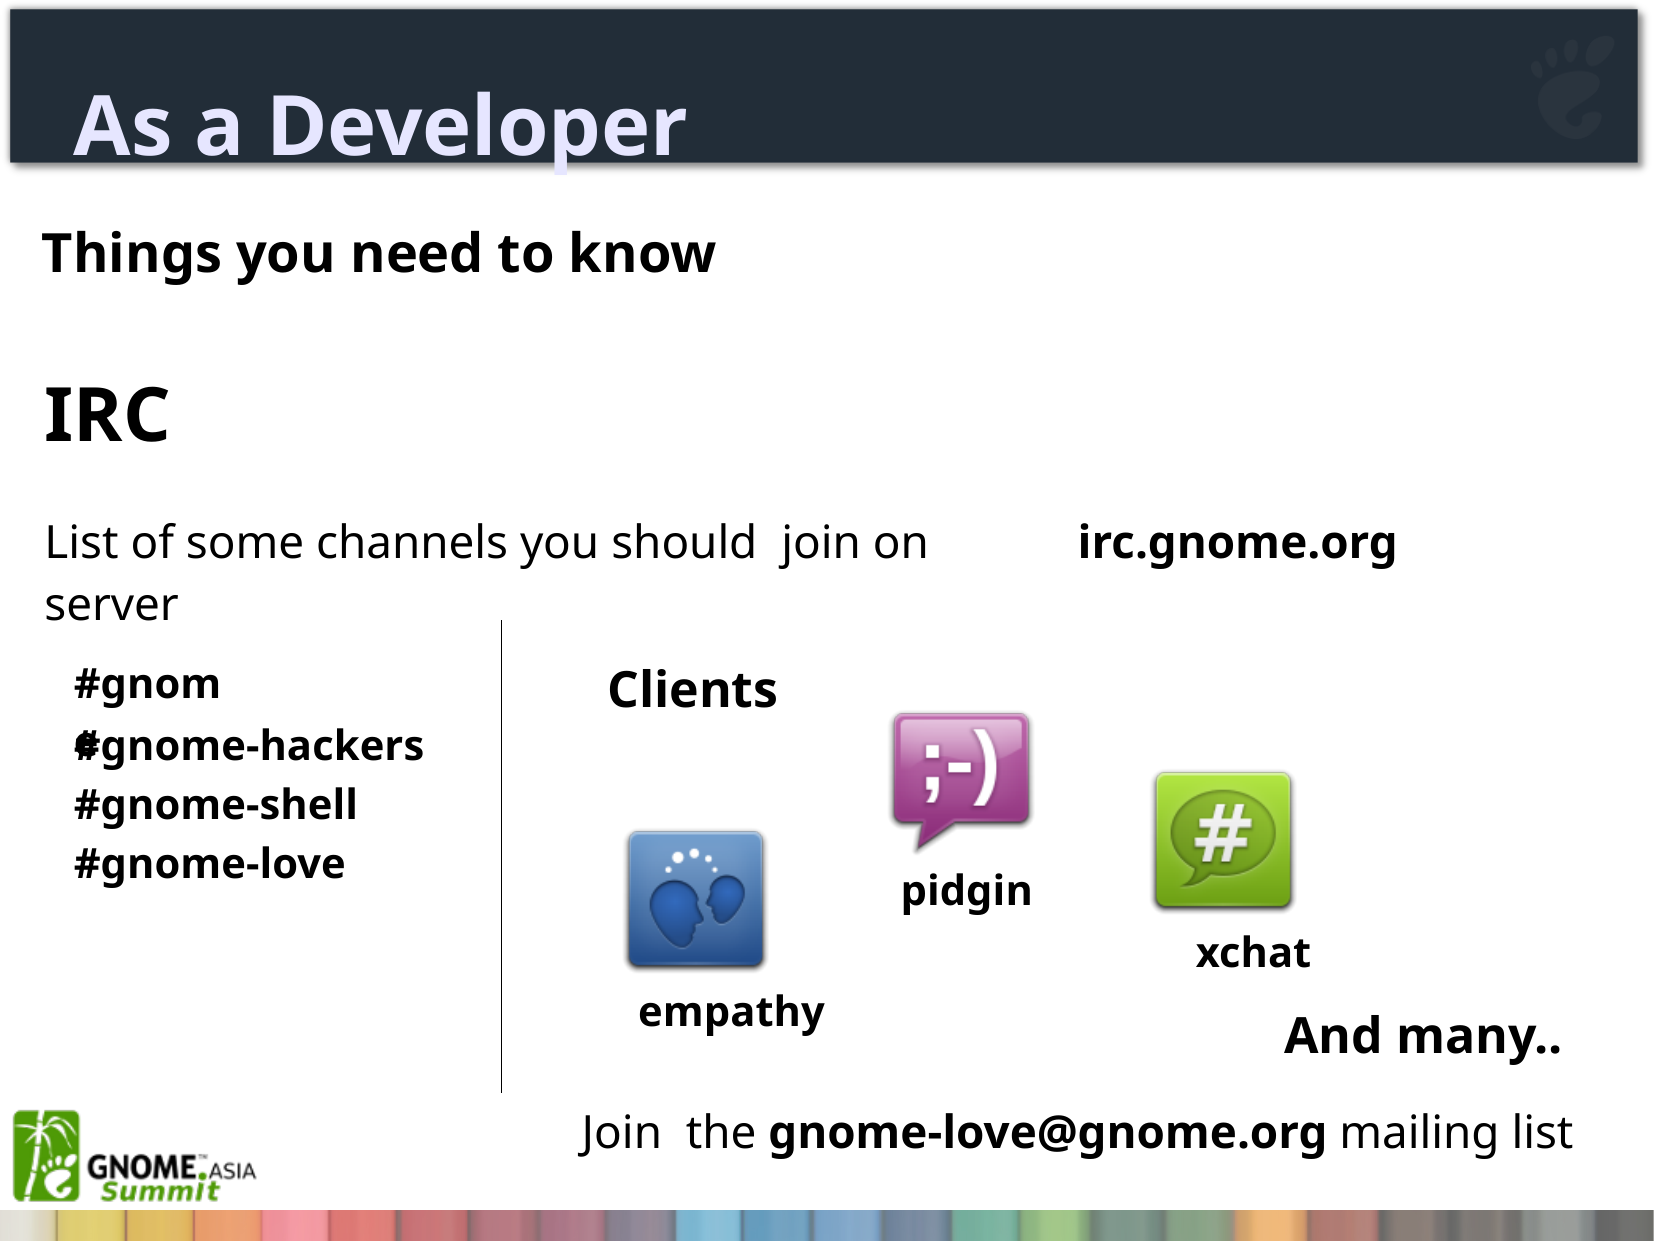

As a Developer
Things you need to know
IRC
List of some channels you should join on server
irc.gnome.org
#gnome
Clients
#gnome-hackers
#gnome-shell
#gnome-love
pidgin
xchat
empathy
And many..
 Join the gnome-love@gnome.org mailing list